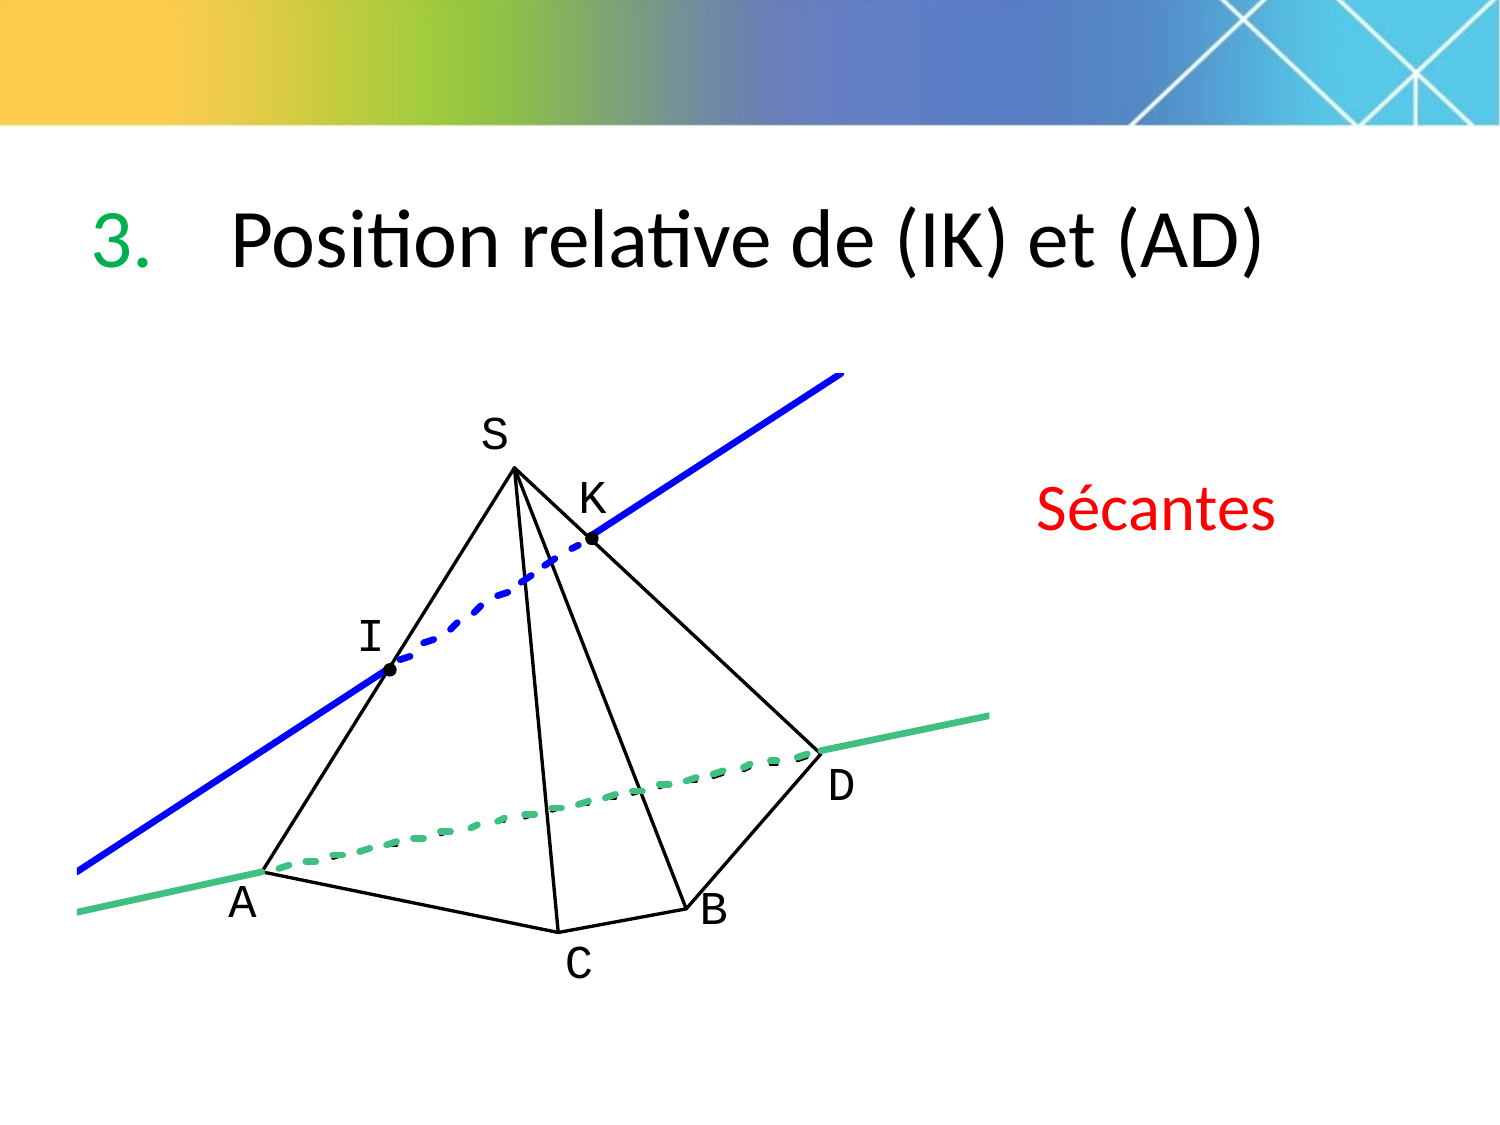

# Position relative de (IK) et (AD)
Sécantes